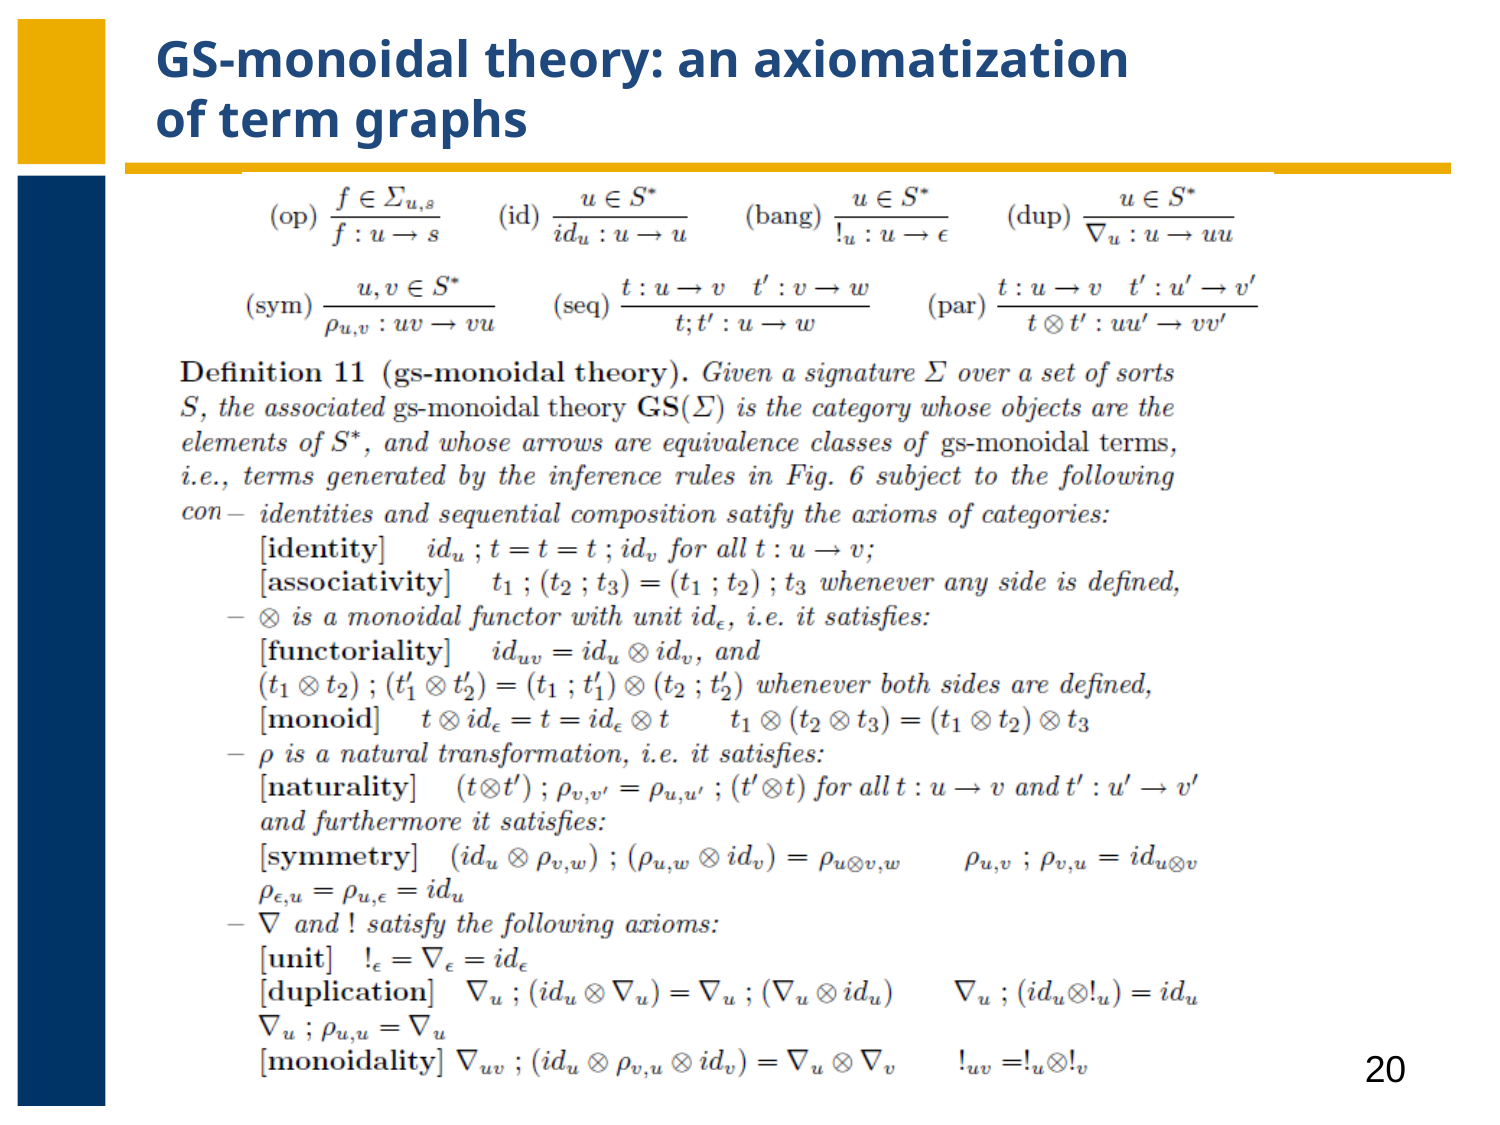

# GS-monoidal theory: an axiomatization of term graphs
20